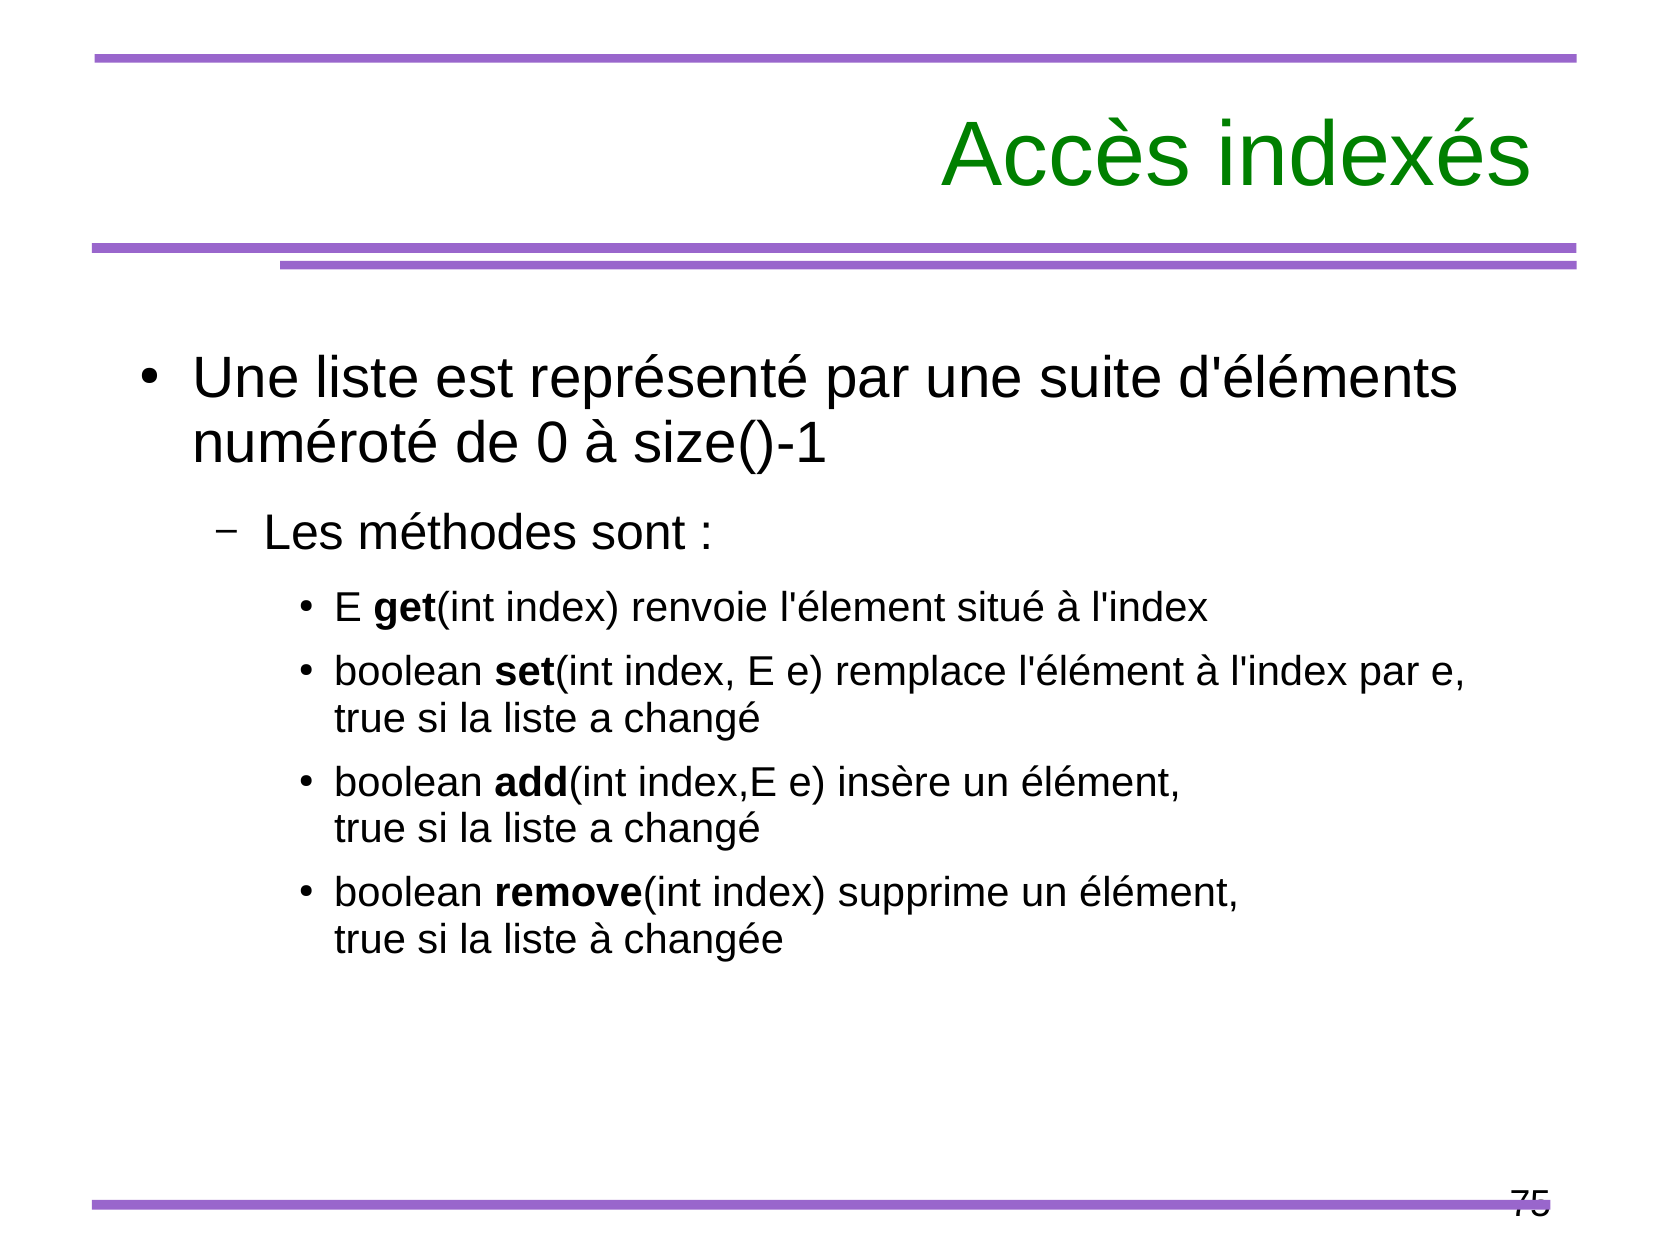

# Accès indexés
Une liste est représenté par une suite d'éléments numéroté de 0 à size()-1
Les méthodes sont :
E get(int index) renvoie l'élement situé à l'index
boolean set(int index, E e) remplace l'élément à l'index par e, true si la liste a changé
boolean add(int index,E e) insère un élément,
true si la liste a changé
boolean remove(int index) supprime un élément,
true si la liste à changée